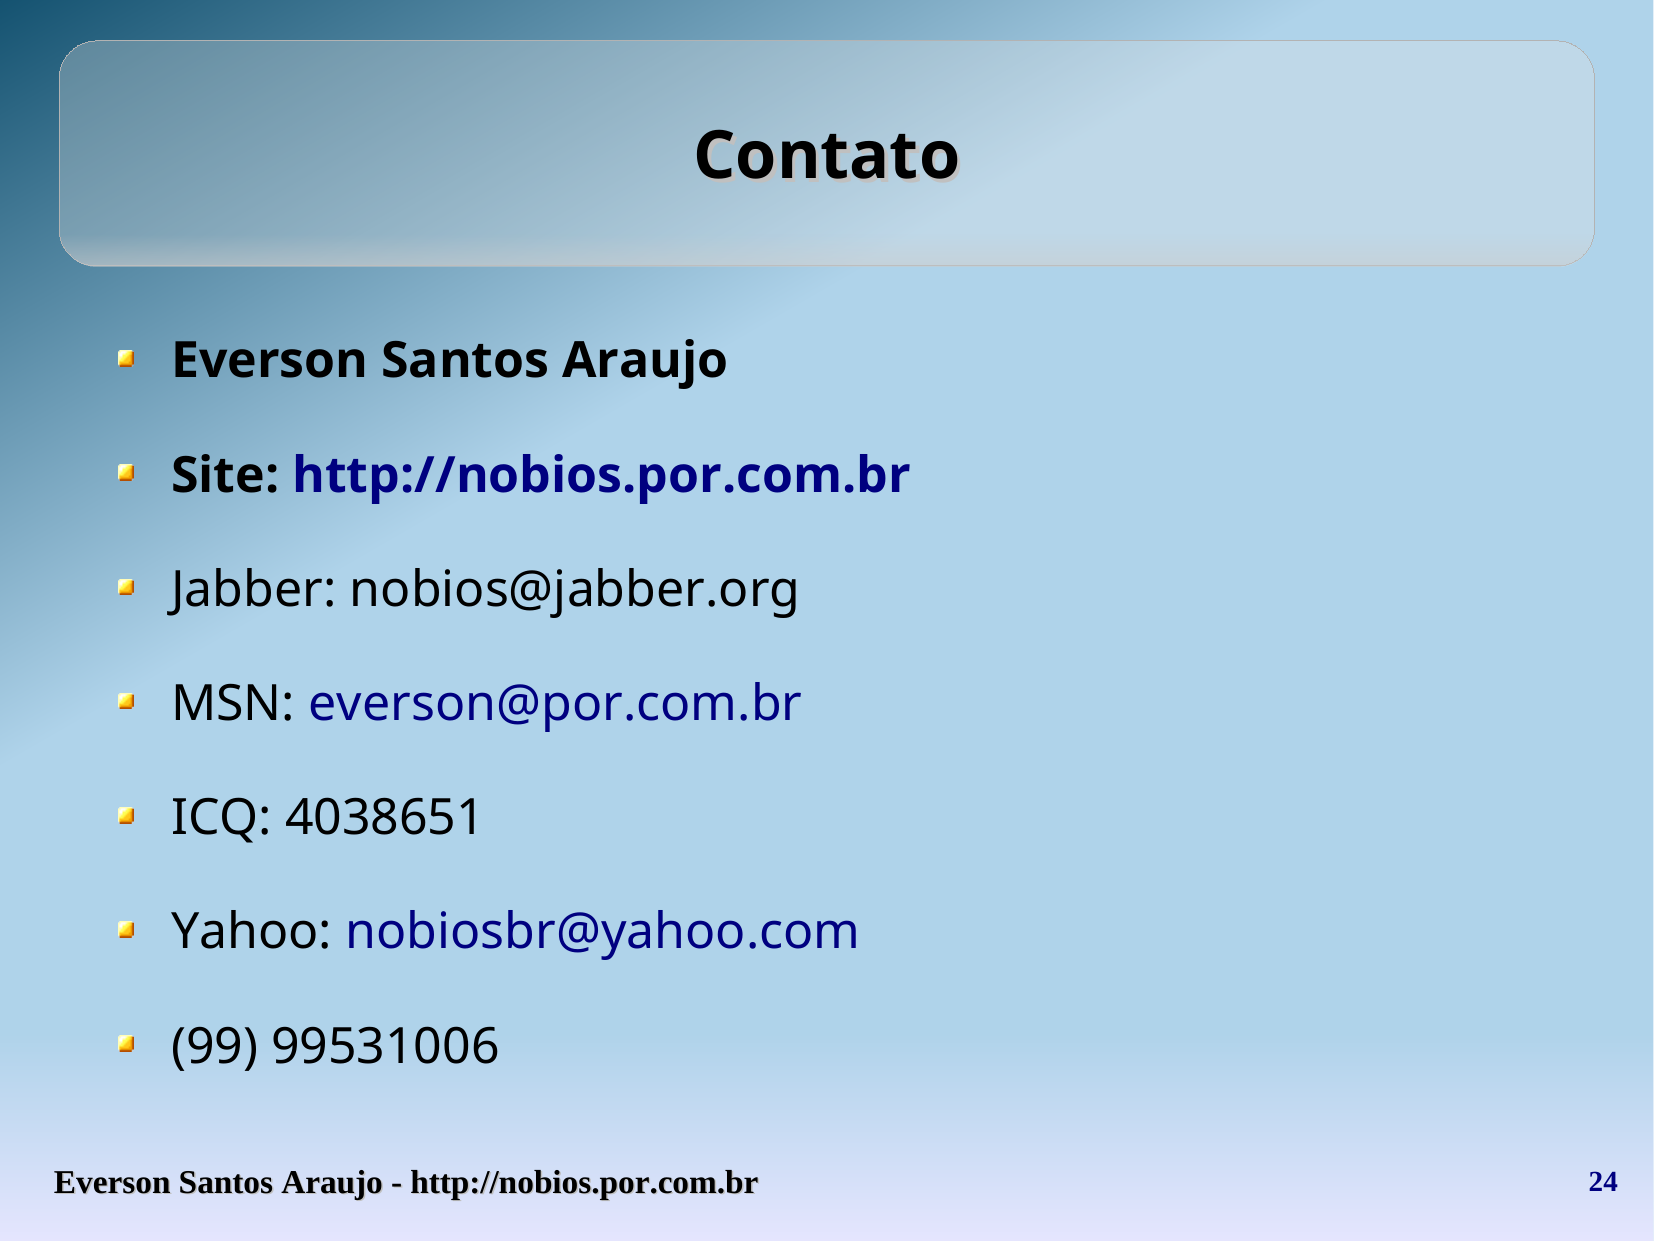

# Contato
Everson Santos Araujo
Site: http://nobios.por.com.br
Jabber: nobios@jabber.org
MSN: everson@por.com.br
ICQ: 4038651
Yahoo: nobiosbr@yahoo.com
(99) 99531006
Everson Santos Araujo - http://nobios.por.com.br
24